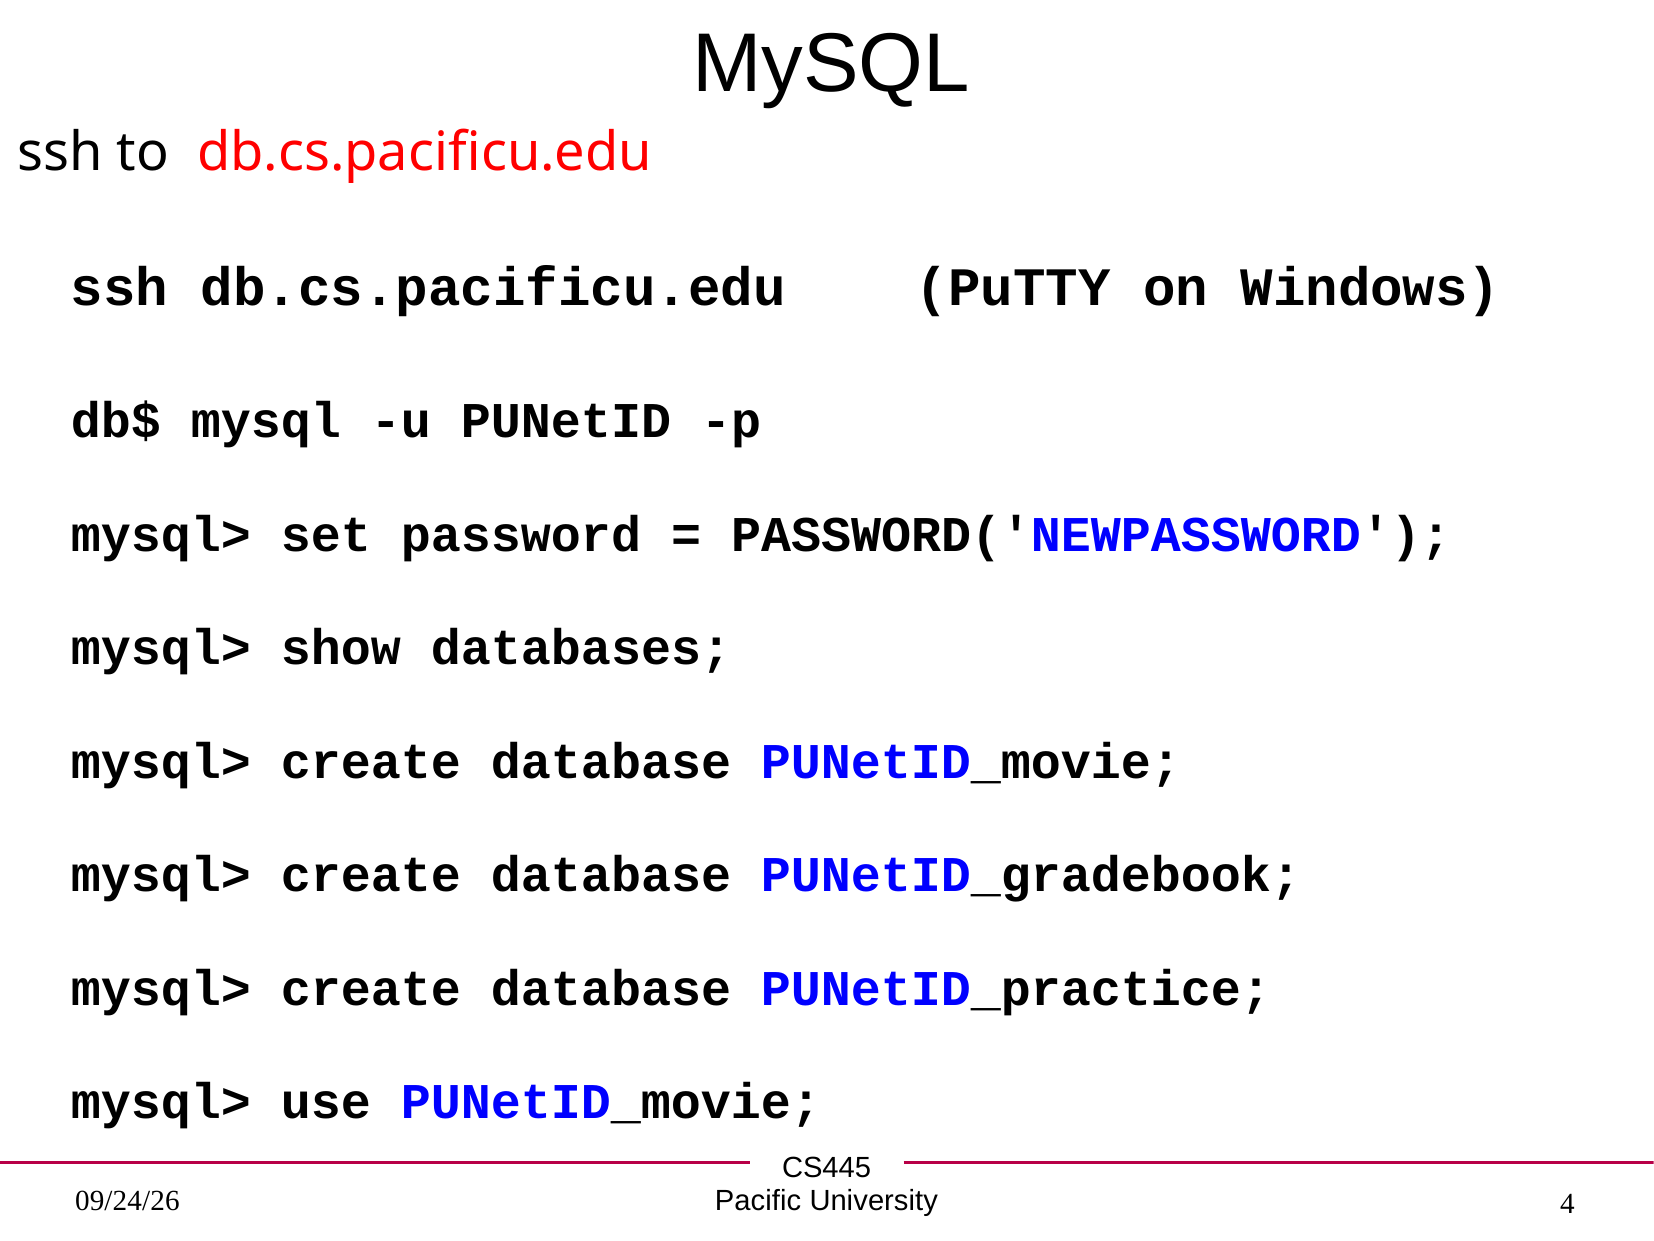

# MySQL
ssh to db.cs.pacificu.edu
ssh db.cs.pacificu.edu (PuTTY on Windows)
db$ mysql -u PUNetID -p
mysql> set password = PASSWORD('NEWPASSWORD');
mysql> show databases;
mysql> create database PUNetID_movie;
mysql> create database PUNetID_gradebook;
mysql> create database PUNetID_practice;
mysql> use PUNetID_movie;